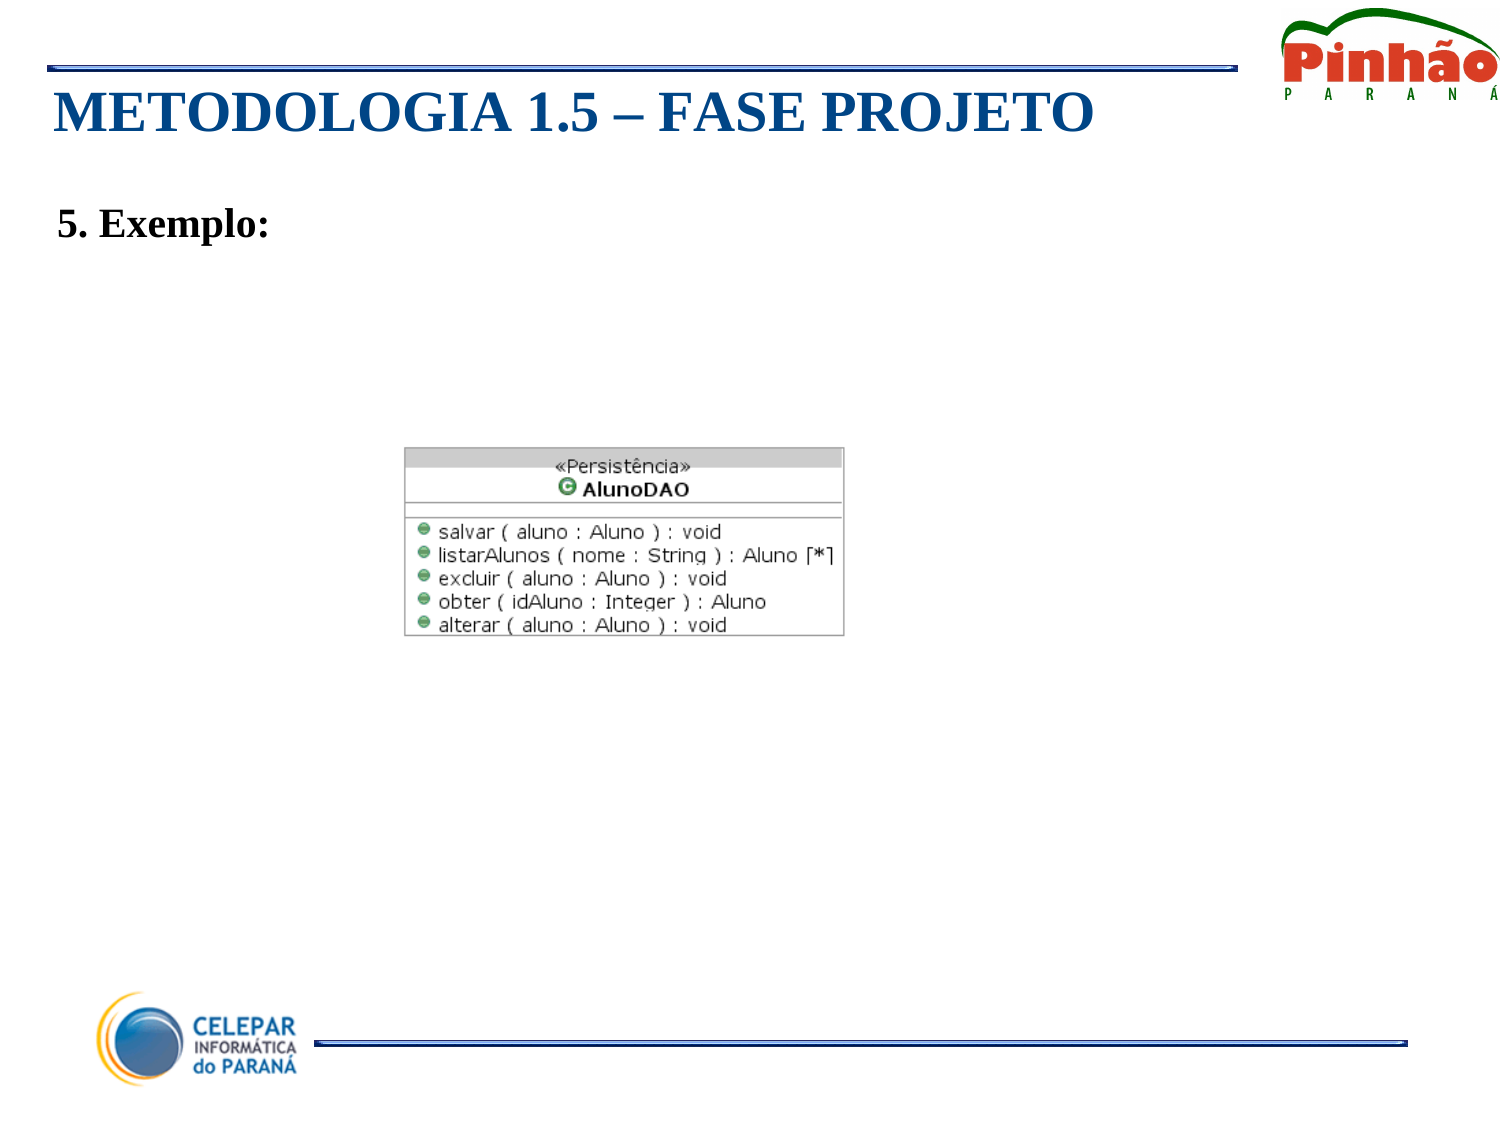

METODOLOGIA 1.5 – FASE PROJETO
5. Exemplo: